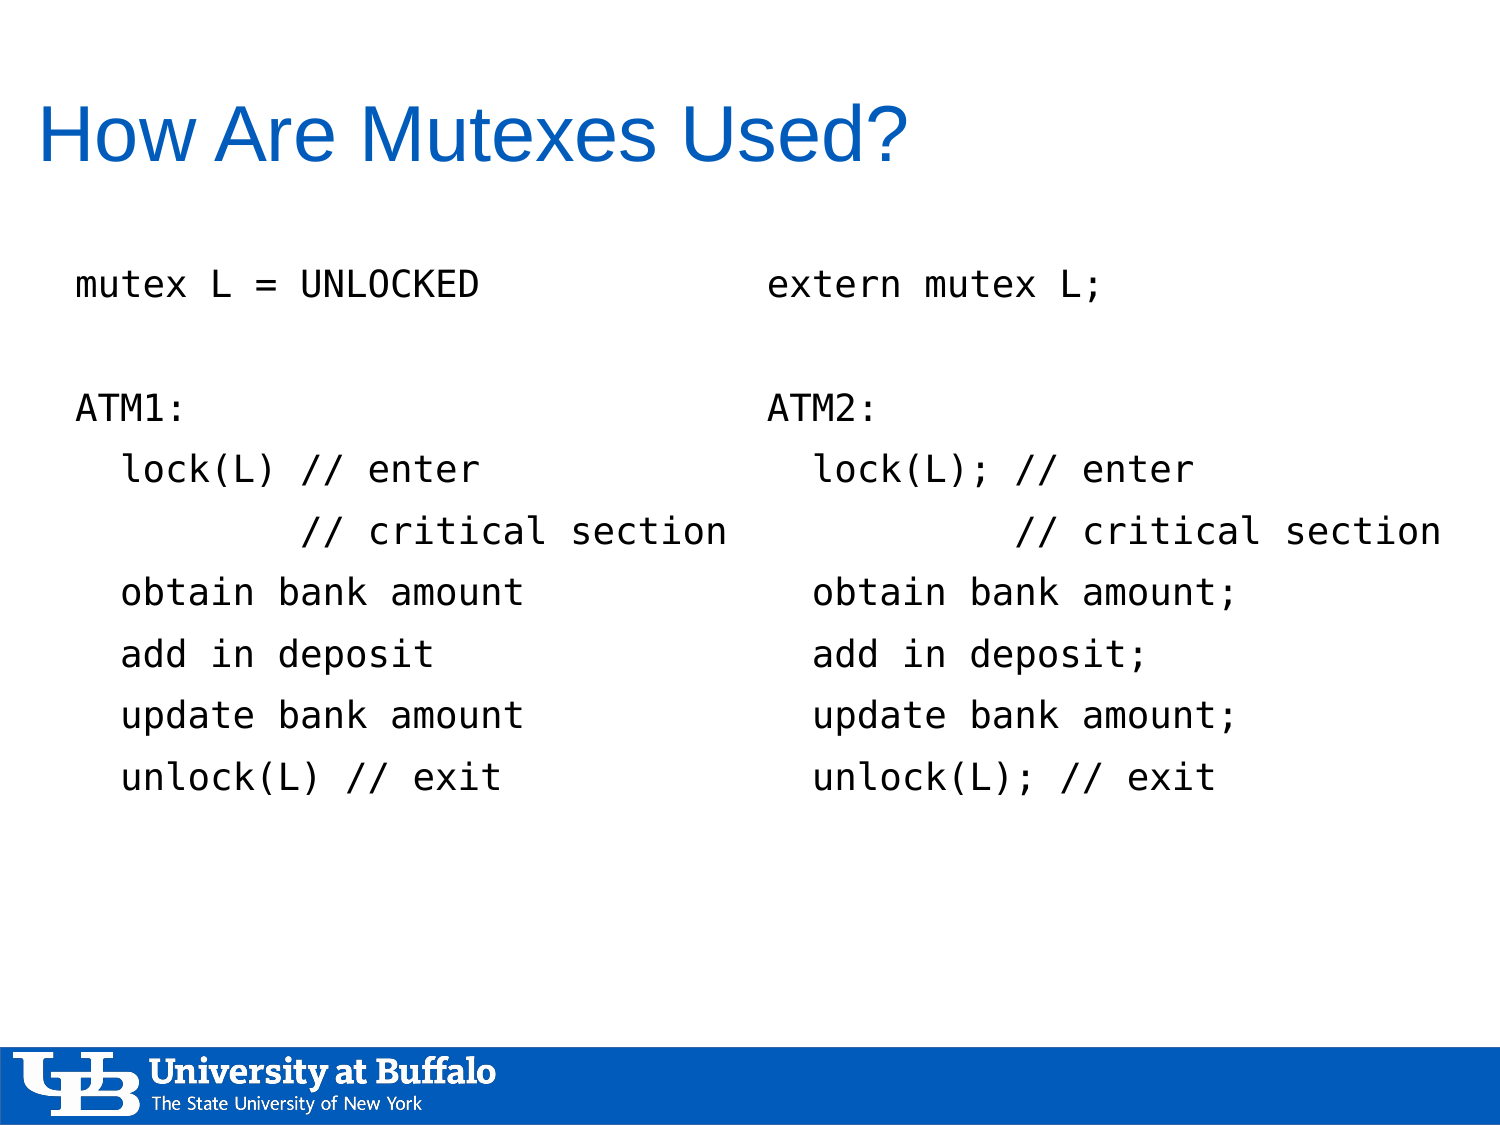

# How Are Mutexes Used?
mutex L = UNLOCKED
ATM1:
 lock(L) // enter
 // critical section
 obtain bank amount
 add in deposit
 update bank amount
 unlock(L) // exit
extern mutex L;
ATM2:
 lock(L); // enter
 // critical section
 obtain bank amount;
 add in deposit;
 update bank amount;
 unlock(L); // exit